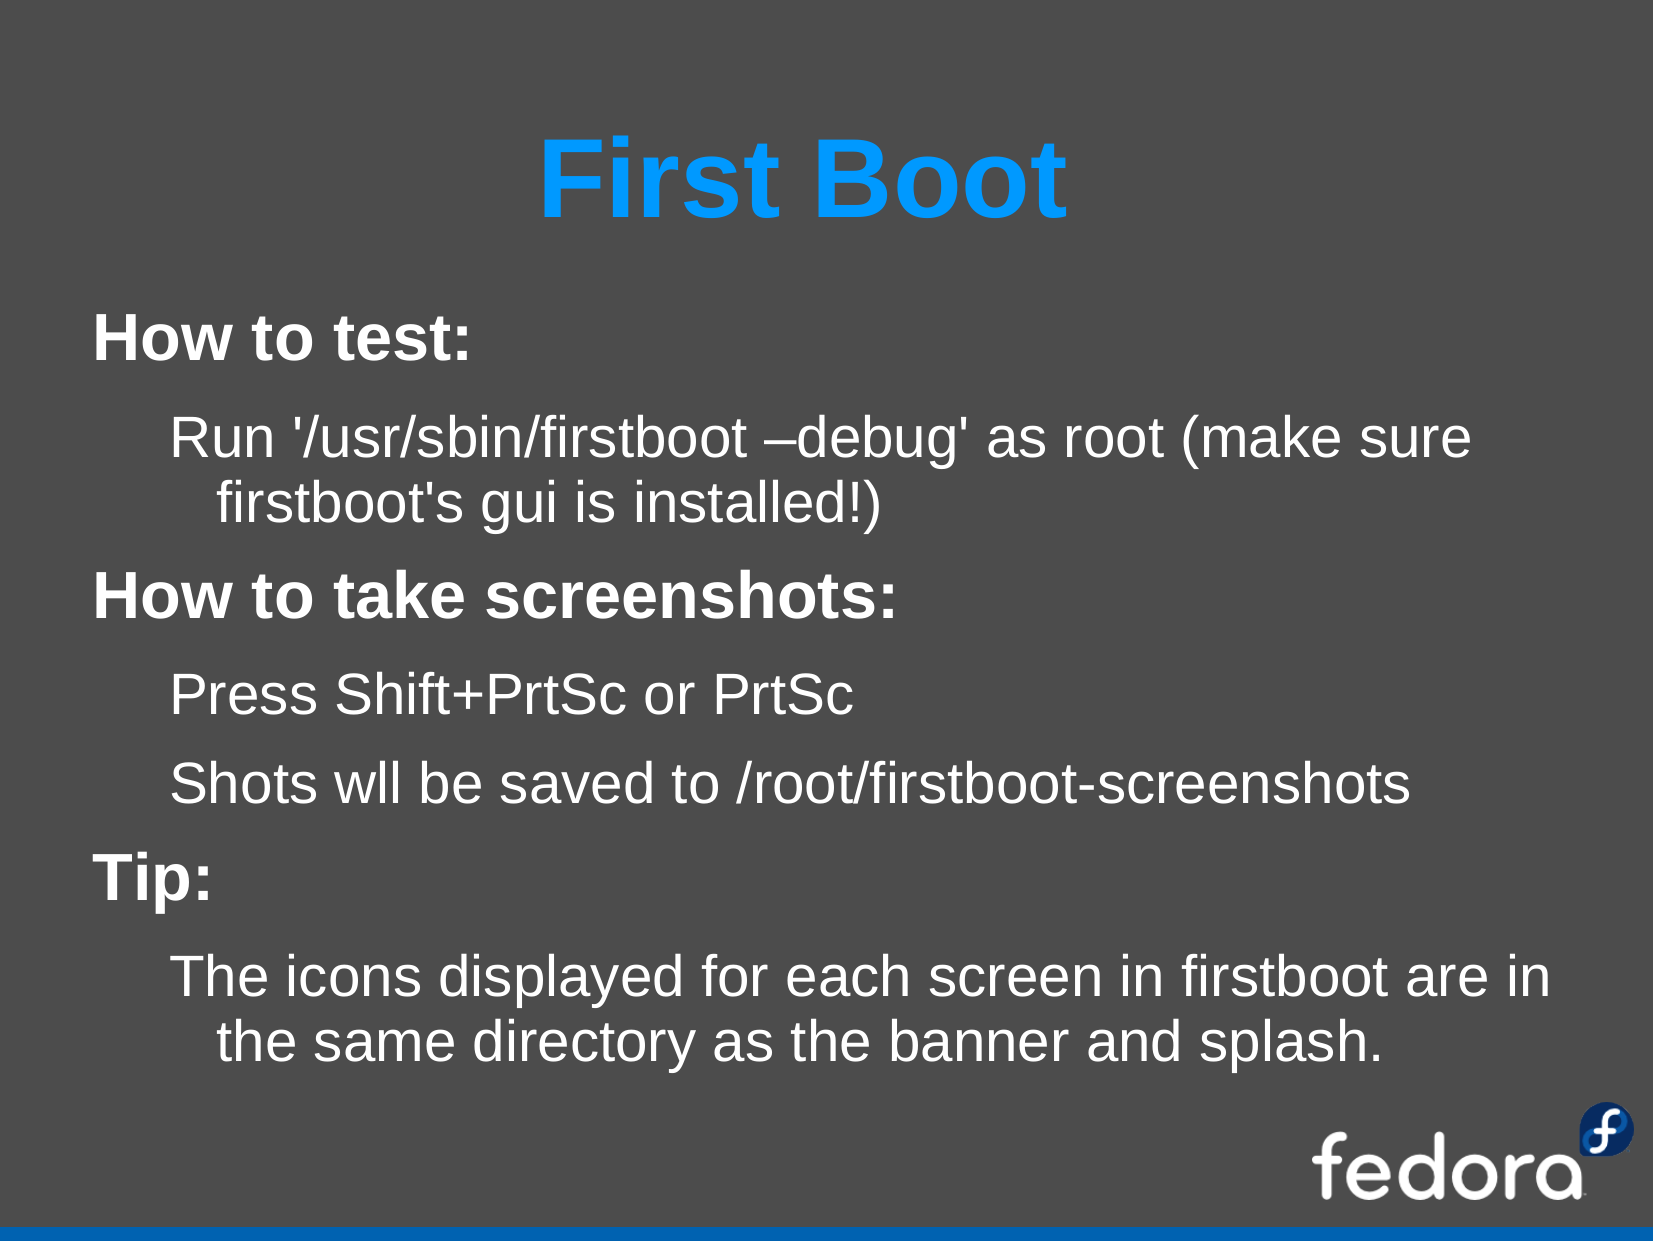

# First Boot
How to test:
Run '/usr/sbin/firstboot –debug' as root (make sure firstboot's gui is installed!)
How to take screenshots:
Press Shift+PrtSc or PrtSc
Shots wll be saved to /root/firstboot-screenshots
Tip:
The icons displayed for each screen in firstboot are in the same directory as the banner and splash.